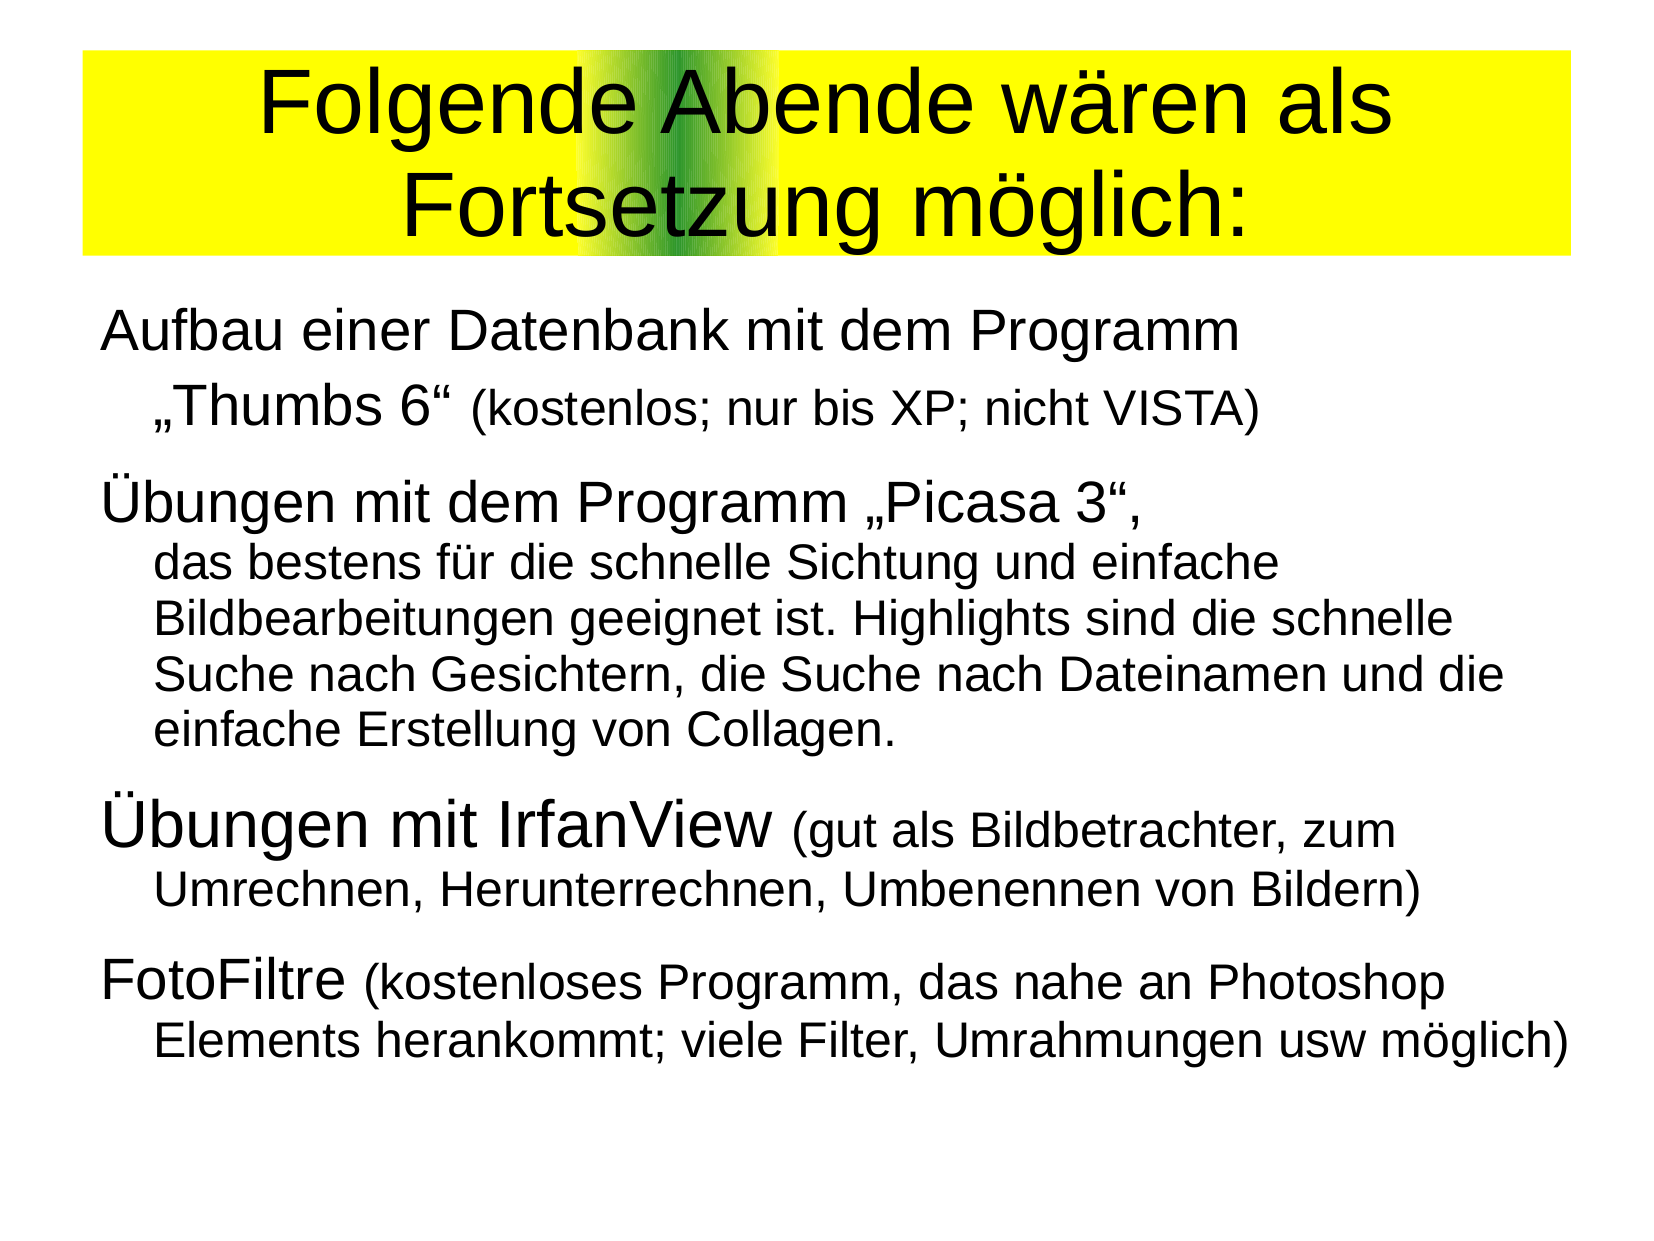

# Folgende Abende wären als Fortsetzung möglich:
Aufbau einer Datenbank mit dem Programm
„Thumbs 6“ (kostenlos; nur bis XP; nicht VISTA)
Übungen mit dem Programm „Picasa 3“,
das bestens für die schnelle Sichtung und einfache Bildbearbeitungen geeignet ist. Highlights sind die schnelle Suche nach Gesichtern, die Suche nach Dateinamen und die einfache Erstellung von Collagen.
Übungen mit IrfanView (gut als Bildbetrachter, zum Umrechnen, Herunterrechnen, Umbenennen von Bildern)
FotoFiltre (kostenloses Programm, das nahe an Photoshop Elements herankommt; viele Filter, Umrahmungen usw möglich)